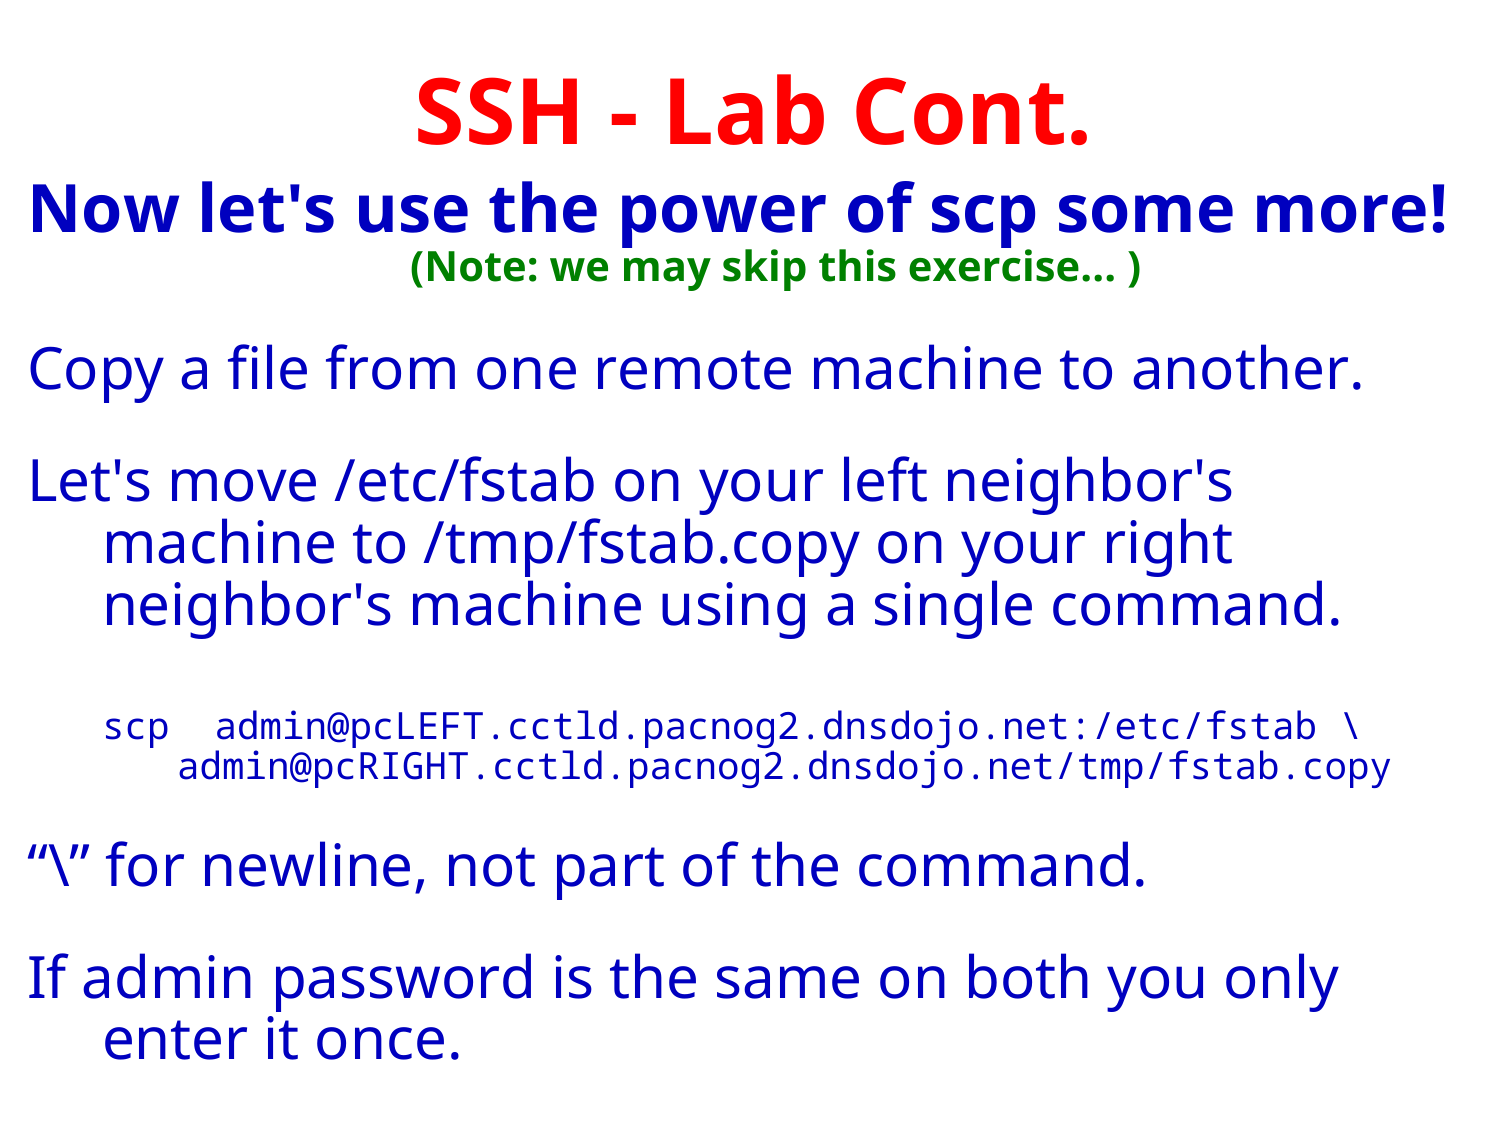

SSH - Lab Cont.
# Now let's use the power of scp some more! (Note: we may skip this exercise... )
Copy a file from one remote machine to another.
Let's move /etc/fstab on your left neighbor's machine to /tmp/fstab.copy on your right neighbor's machine using a single command.
scp admin@pcLEFT.cctld.pacnog2.dnsdojo.net:/etc/fstab \ admin@pcRIGHT.cctld.pacnog2.dnsdojo.net/tmp/fstab.copy
“\” for newline, not part of the command.
If admin password is the same on both you only enter it once.
Did you notice we renamed the file as well?